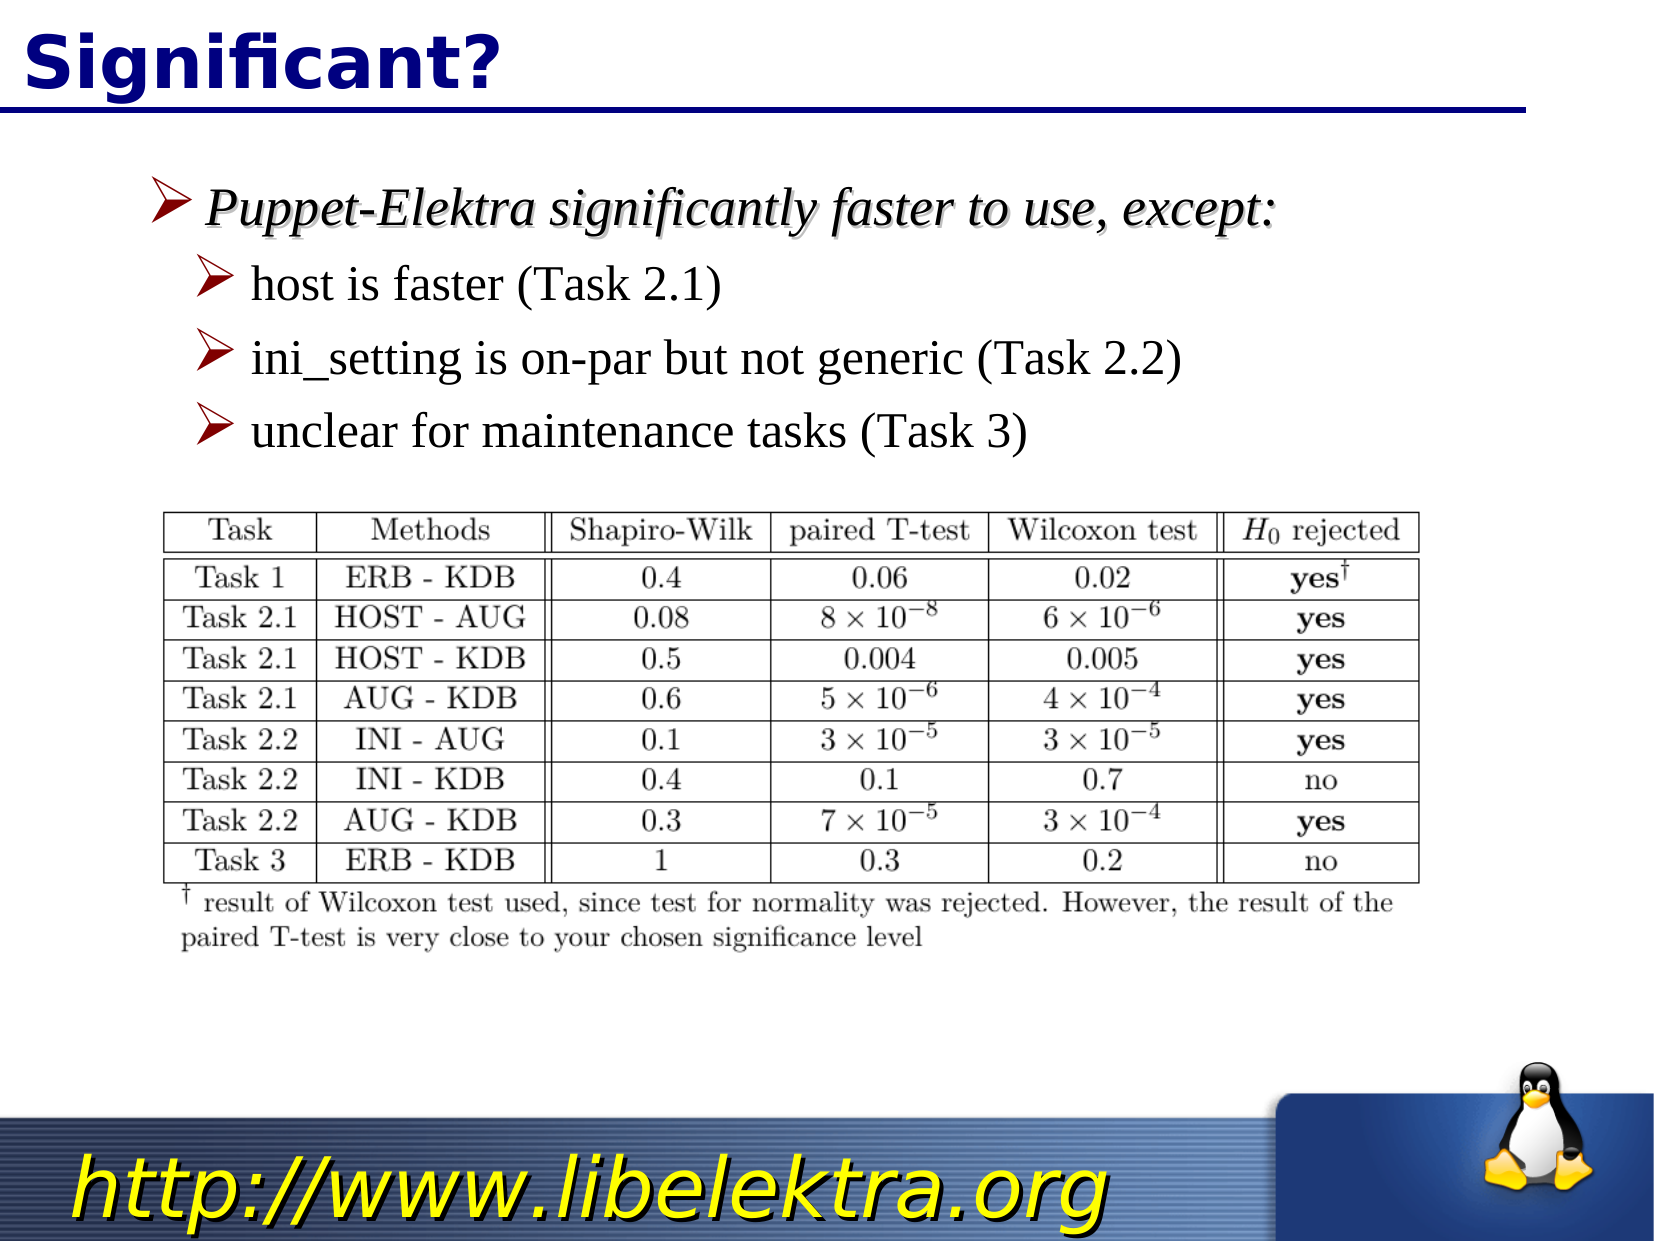

Significant?
# Puppet-Elektra significantly faster to use, except:
host is faster (Task 2.1)
ini_setting is on-par but not generic (Task 2.2)
unclear for maintenance tasks (Task 3)